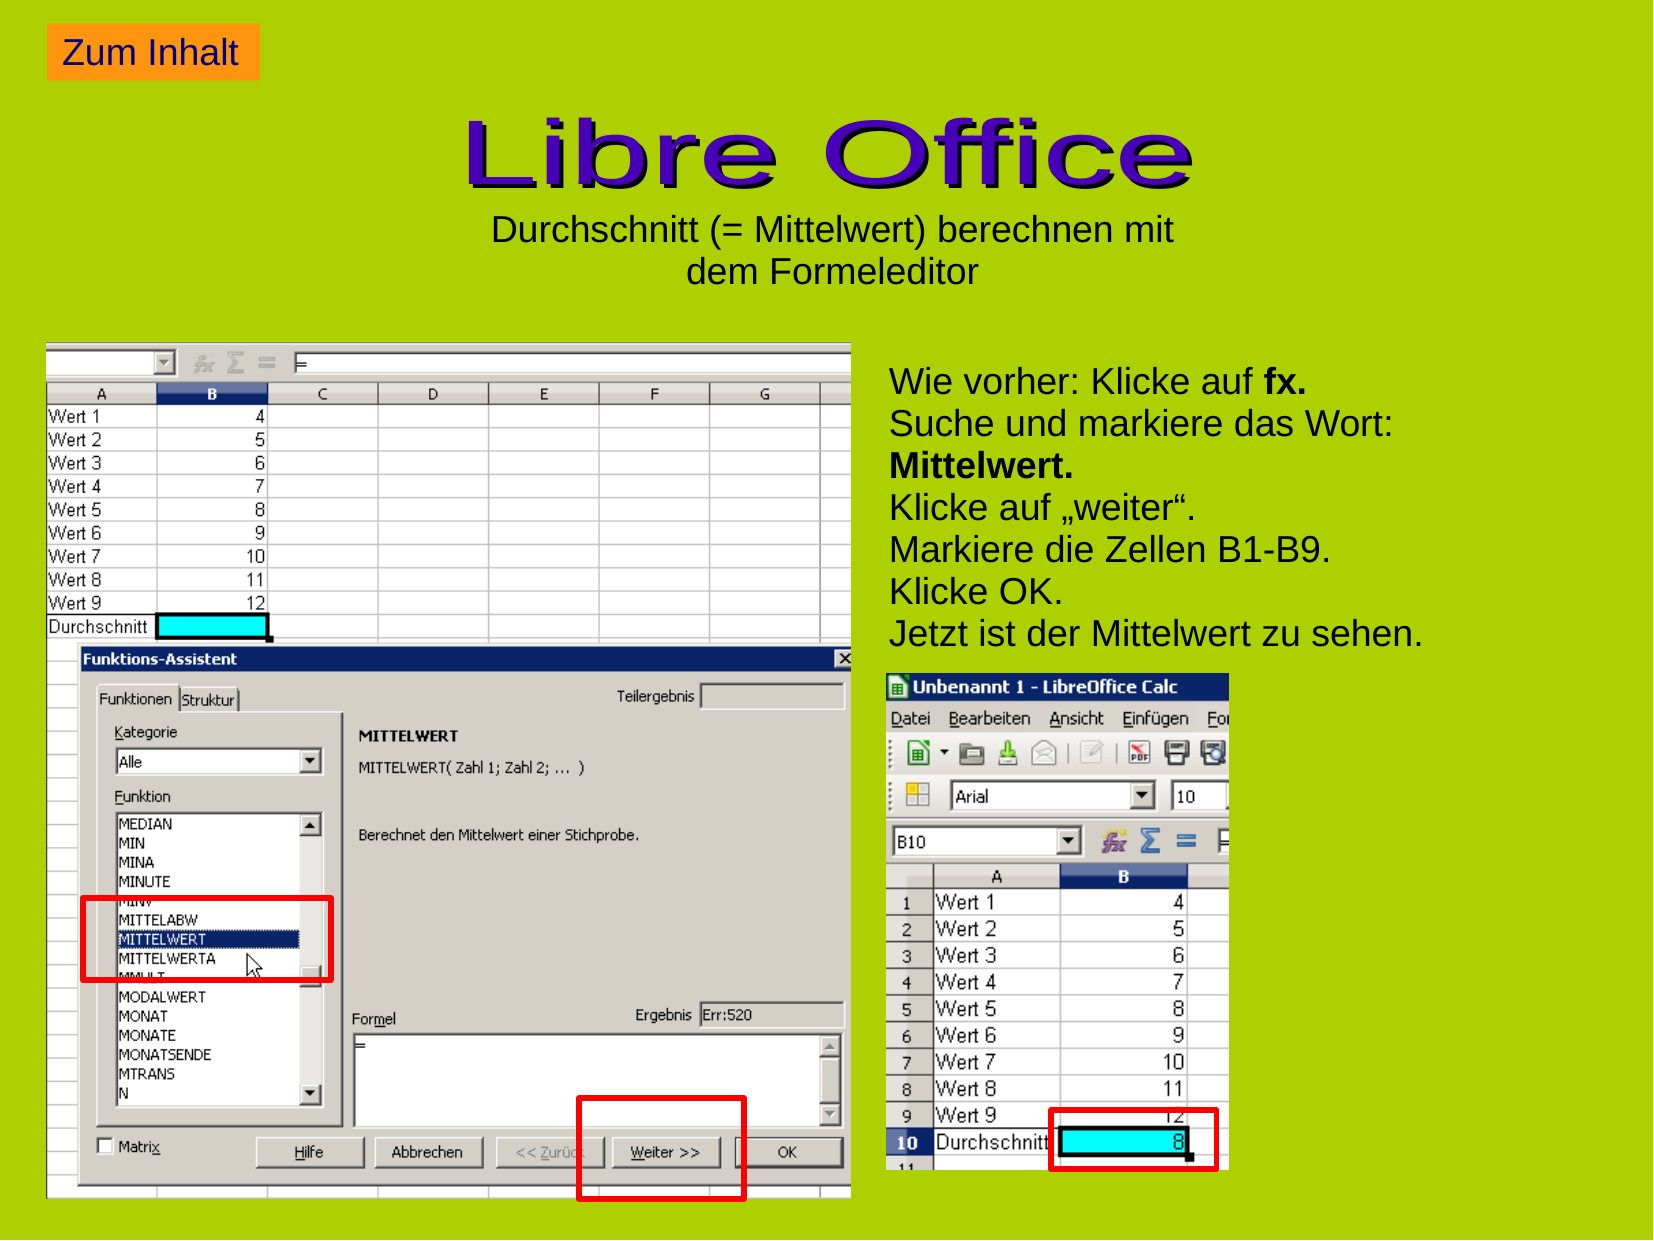

Zum Inhalt
# Libre Office
Durchschnitt (= Mittelwert) berechnen mit dem Formeleditor
Wie vorher: Klicke auf fx.
Suche und markiere das Wort: Mittelwert.
Klicke auf „weiter“.
Markiere die Zellen B1-B9.
Klicke OK.
Jetzt ist der Mittelwert zu sehen.